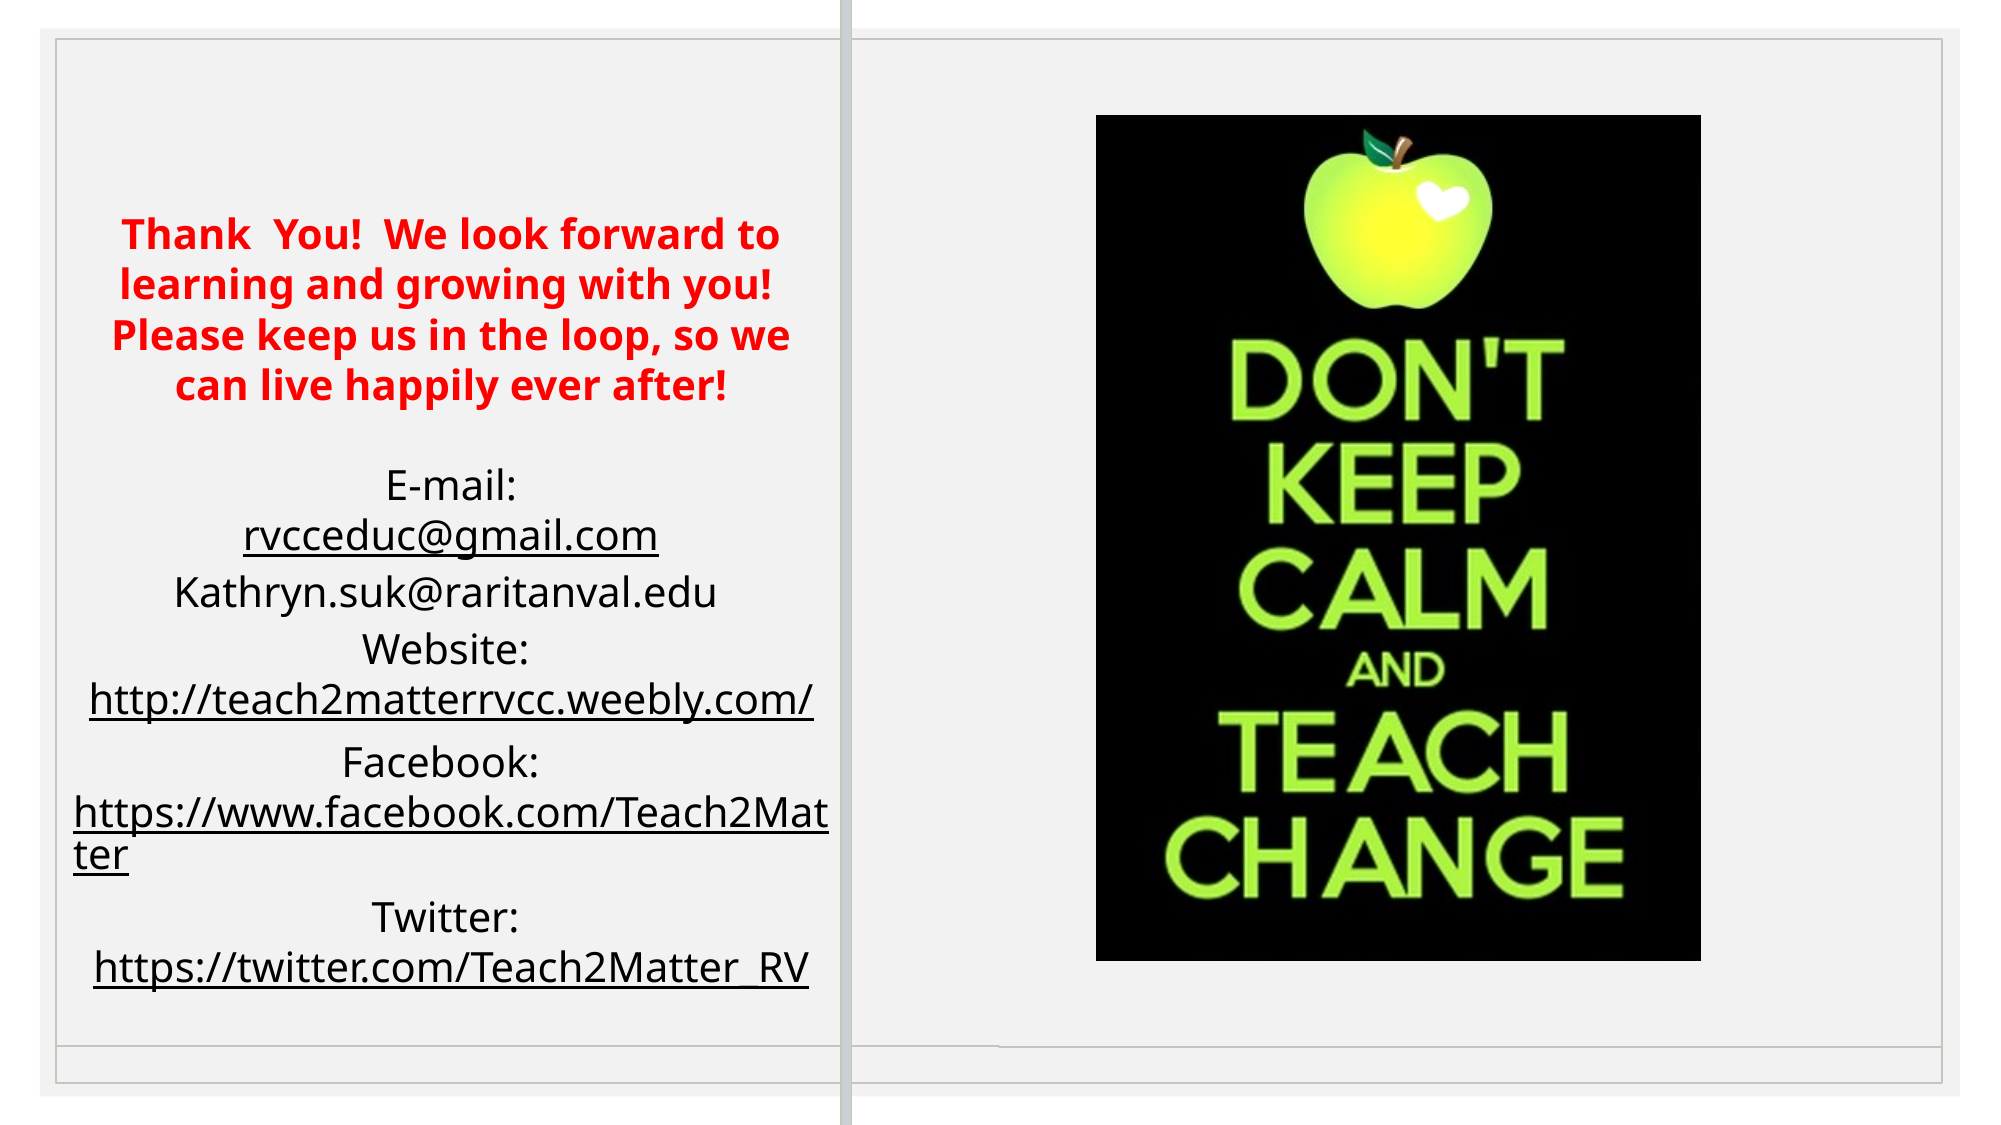

# Thank You! We look forward to learning and growing with you! Please keep us in the loop, so we can live happily ever after!
E-mail:
rvcceduc@gmail.com
Kathryn.suk@raritanval.edu
Website: http://teach2matterrvcc.weebly.com/
Facebook: https://www.facebook.com/Teach2Matter
Twitter: https://twitter.com/Teach2Matter_RV